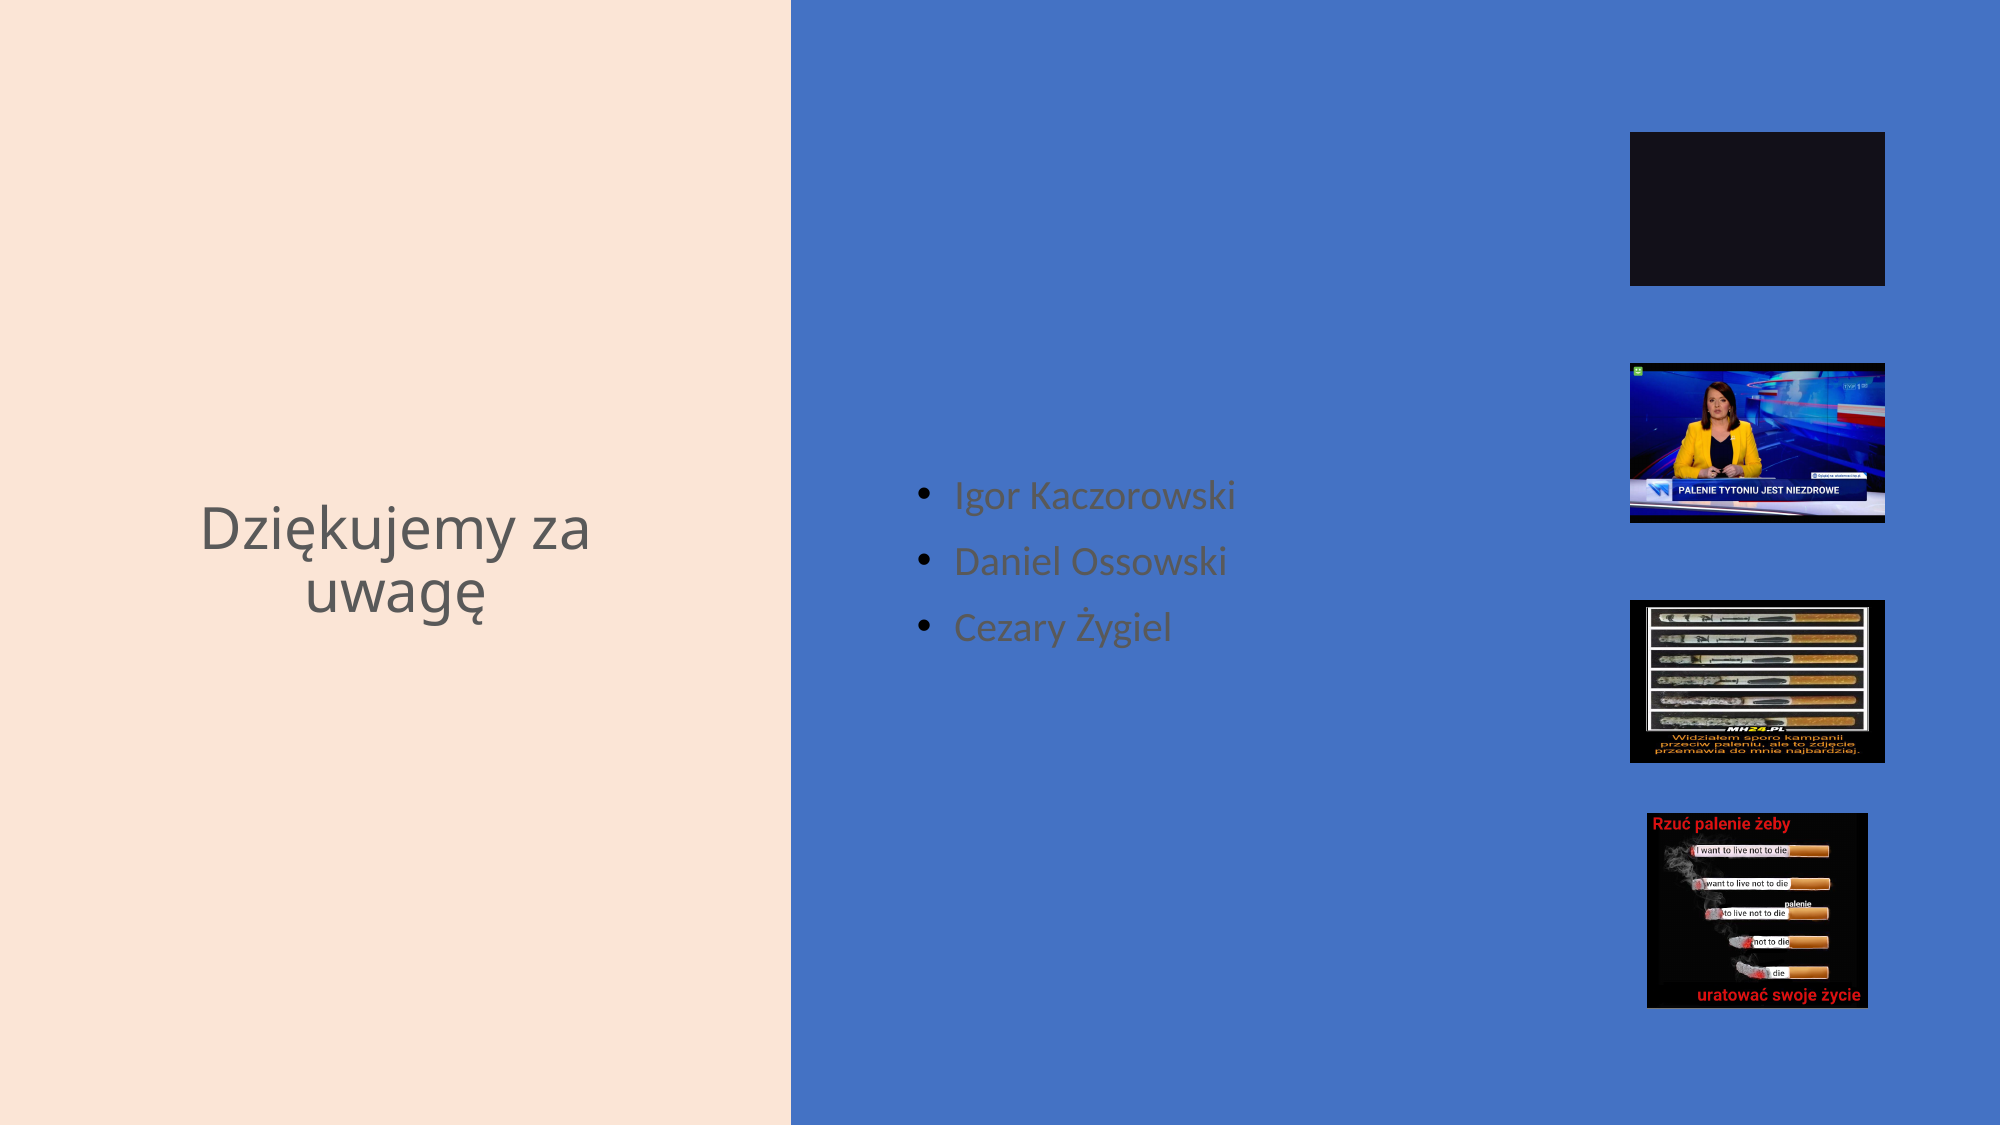

# Dziękujemy za uwagę
Igor Kaczorowski
Daniel Ossowski
Cezary Żygiel